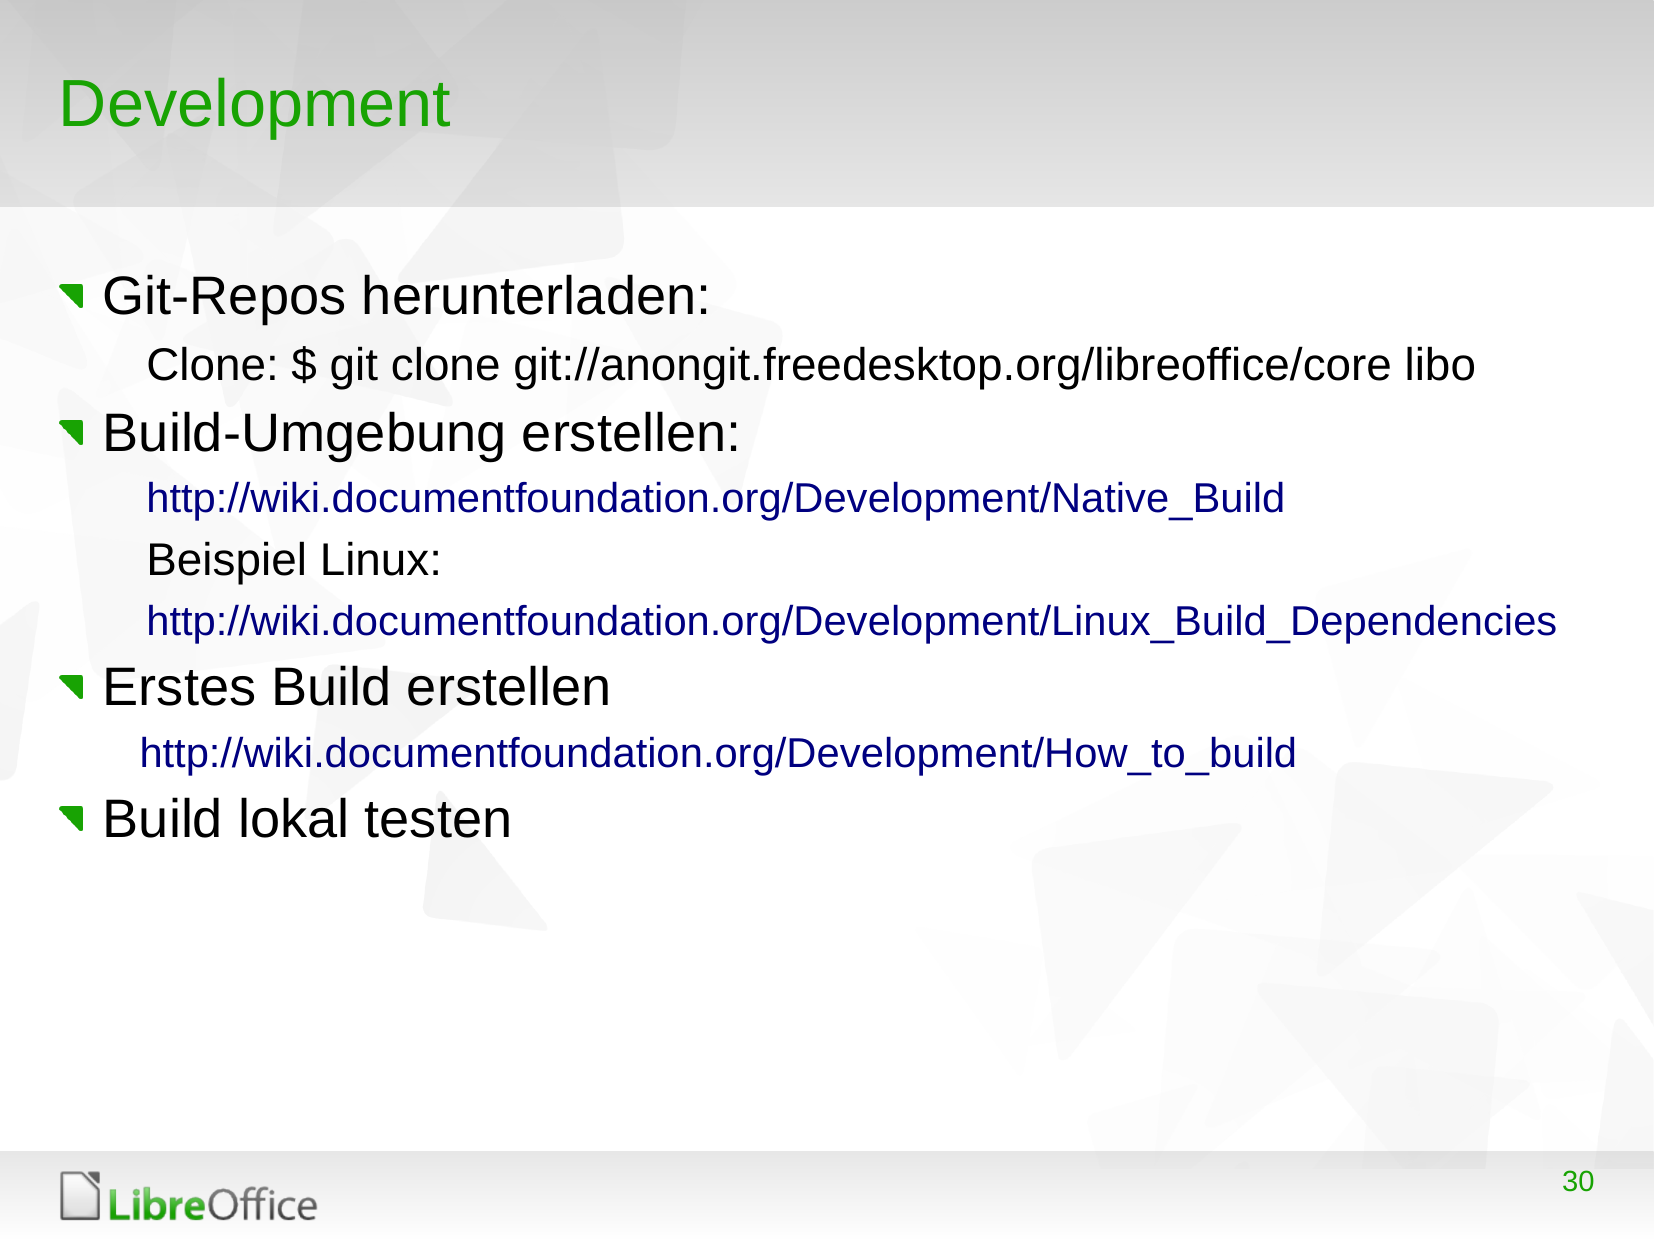

# Development
Git-Repos herunterladen:
Clone: $ git clone git://anongit.freedesktop.org/libreoffice/core libo
Build-Umgebung erstellen:
http://wiki.documentfoundation.org/Development/Native_Build
Beispiel Linux:
http://wiki.documentfoundation.org/Development/Linux_Build_Dependencies
Erstes Build erstellen
 http://wiki.documentfoundation.org/Development/How_to_build
Build lokal testen
30